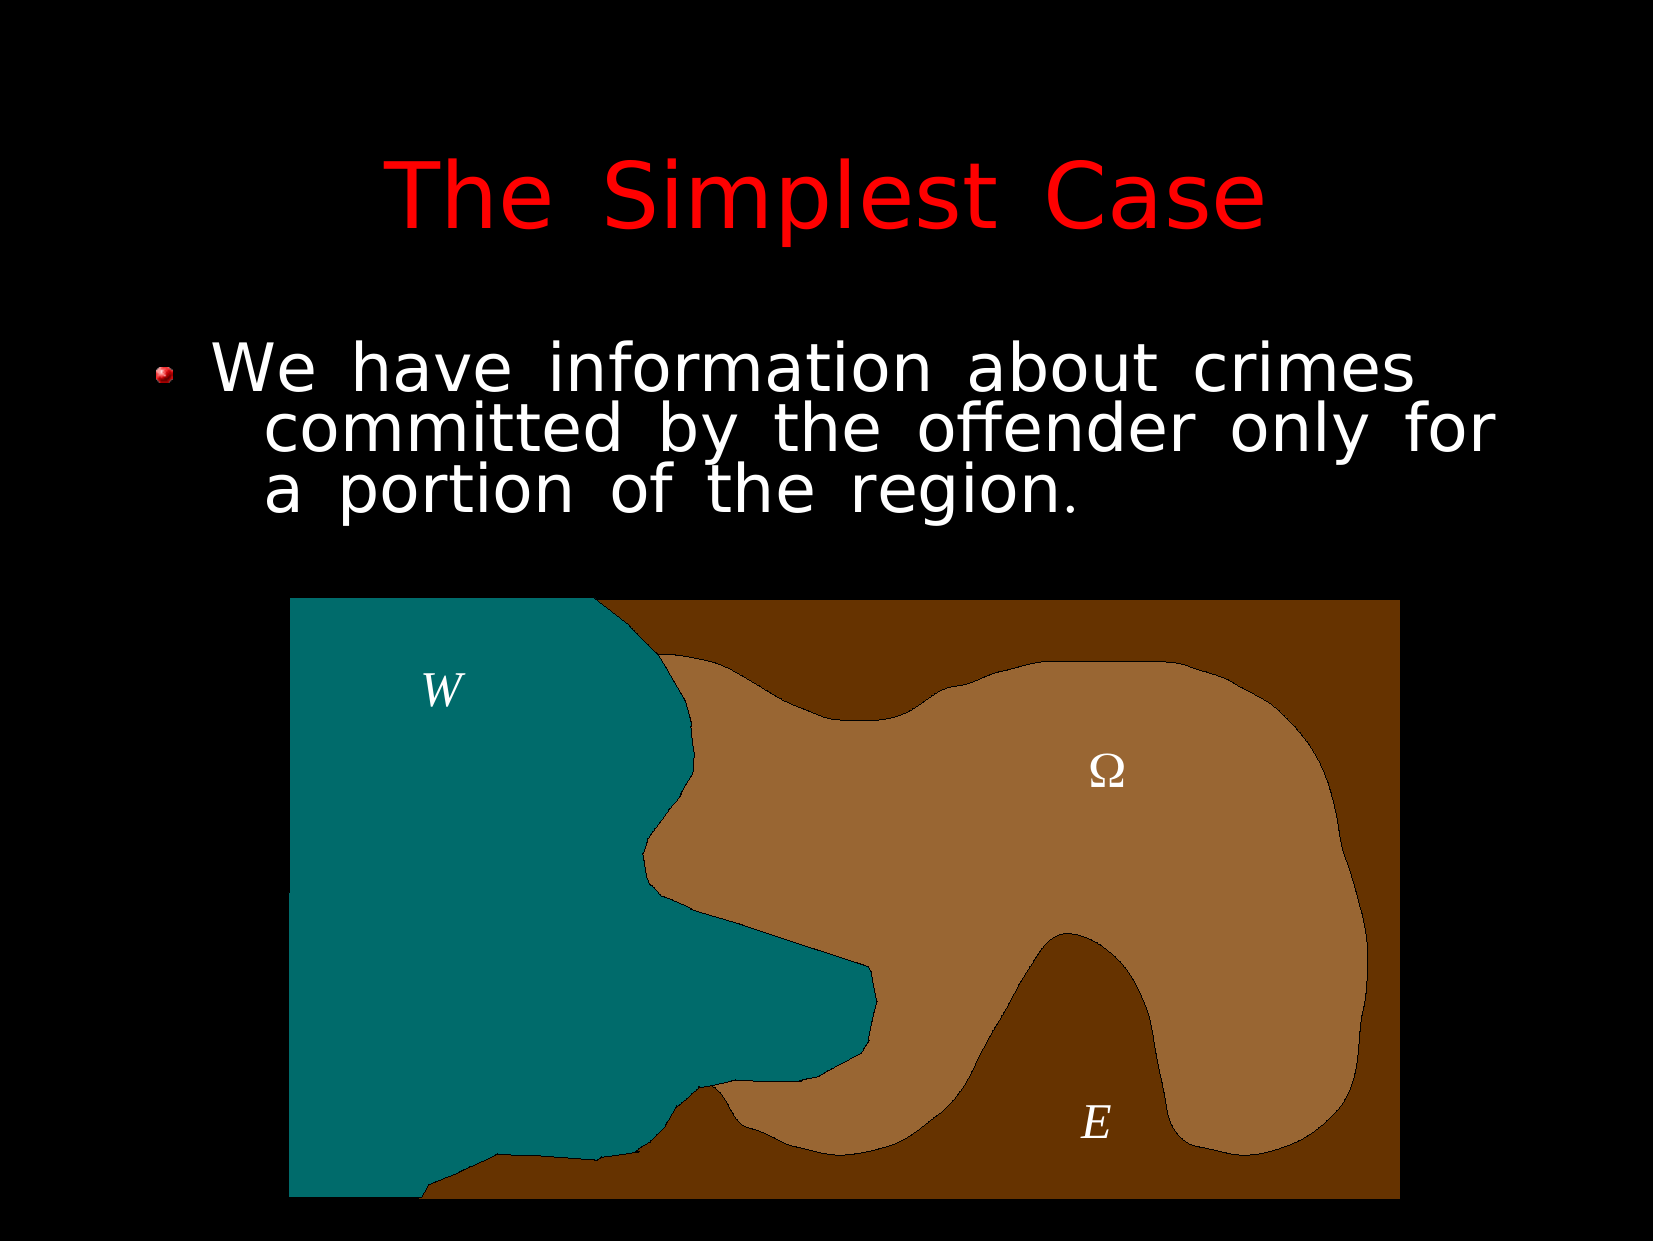

# The Simplest Case
We have information about crimes committed by the offender only for a portion of the region.
W

E